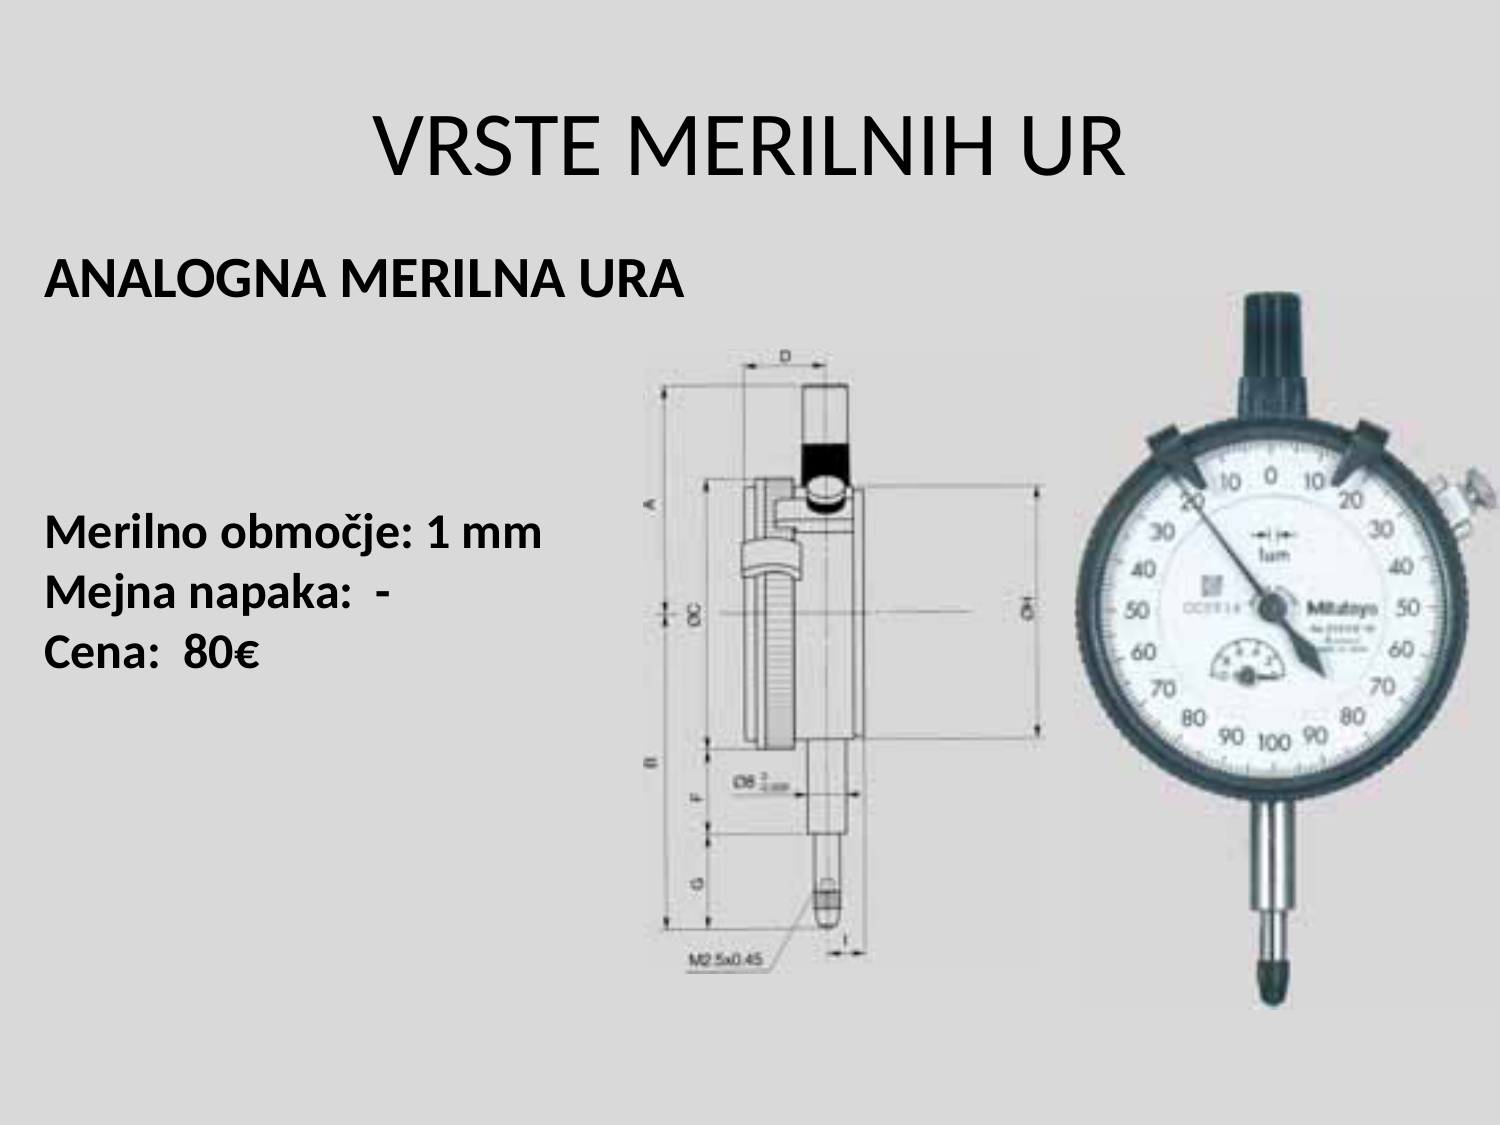

# VRSTE MERILNIH UR
ANALOGNA MERILNA URA
Merilno območje: 1 mm
Mejna napaka: -
Cena: 80€